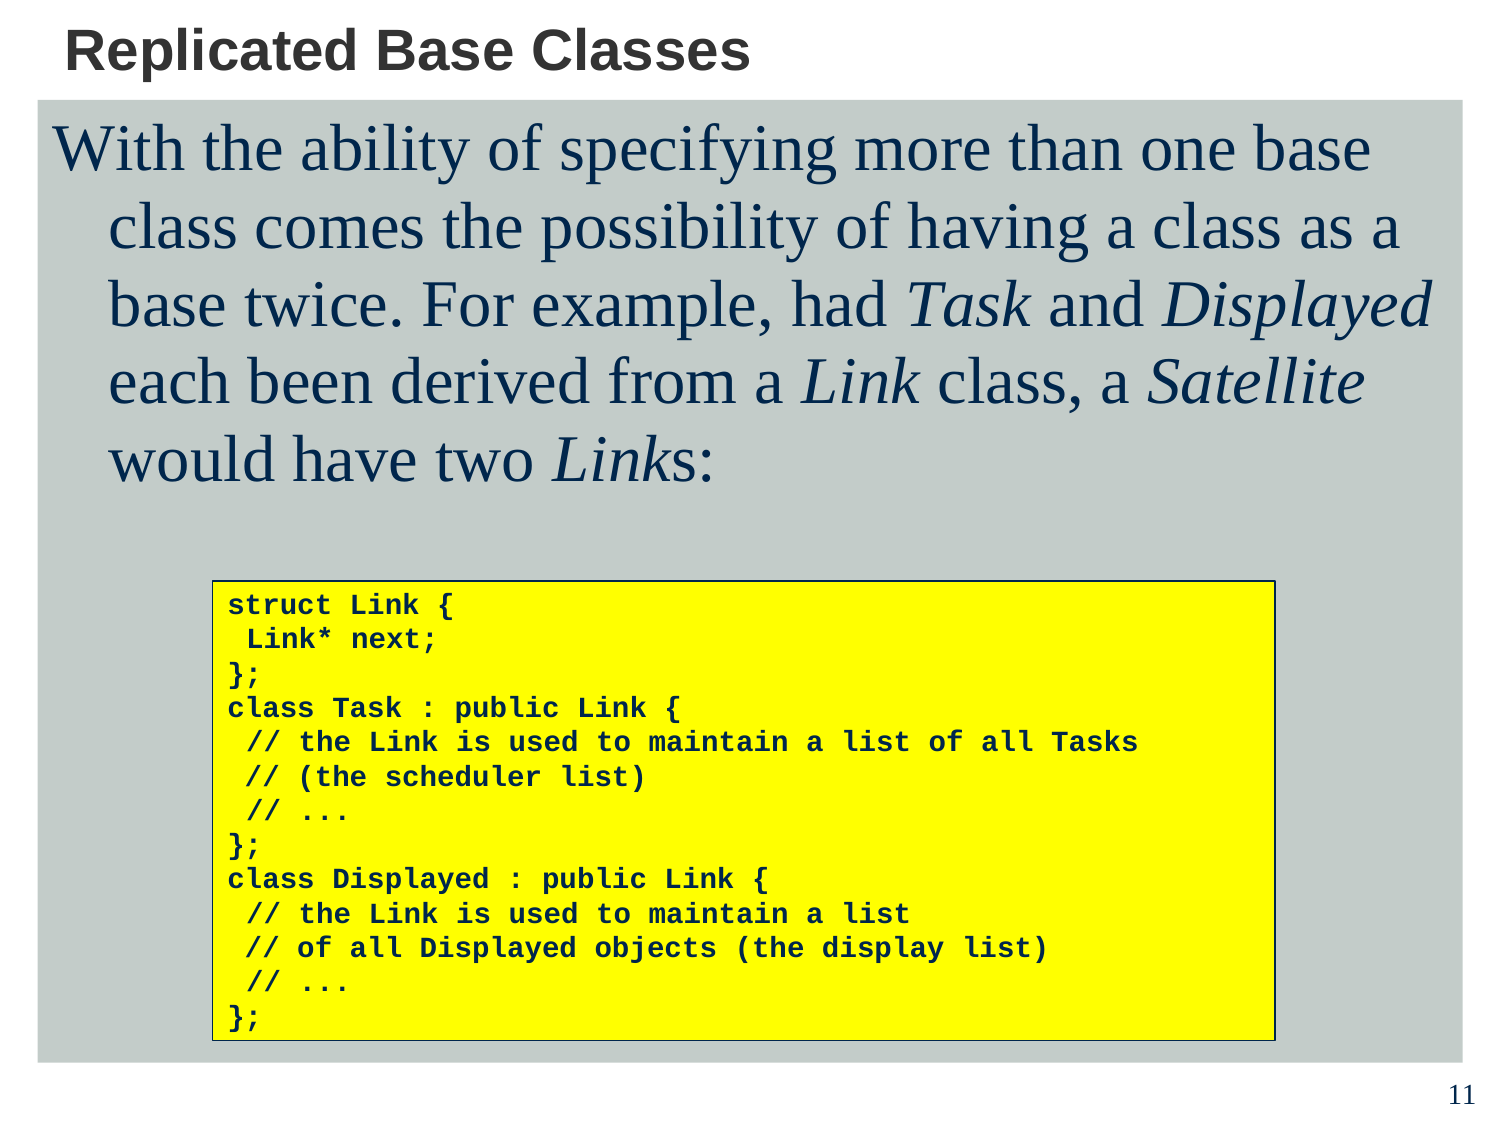

# Replicated Base Classes
With the ability of specifying more than one base class comes the possibility of having a class as a base twice. For example, had Task and Displayed each been derived from a Link class, a Satellite would have two Links:
struct Link {
	Link* next;
};
class Task : public Link {
	// the Link is used to maintain a list of all Tasks
 // (the scheduler list)
	// ...
};
class Displayed : public Link {
	// the Link is used to maintain a list
 // of all Displayed objects (the display list)
	// ...
};